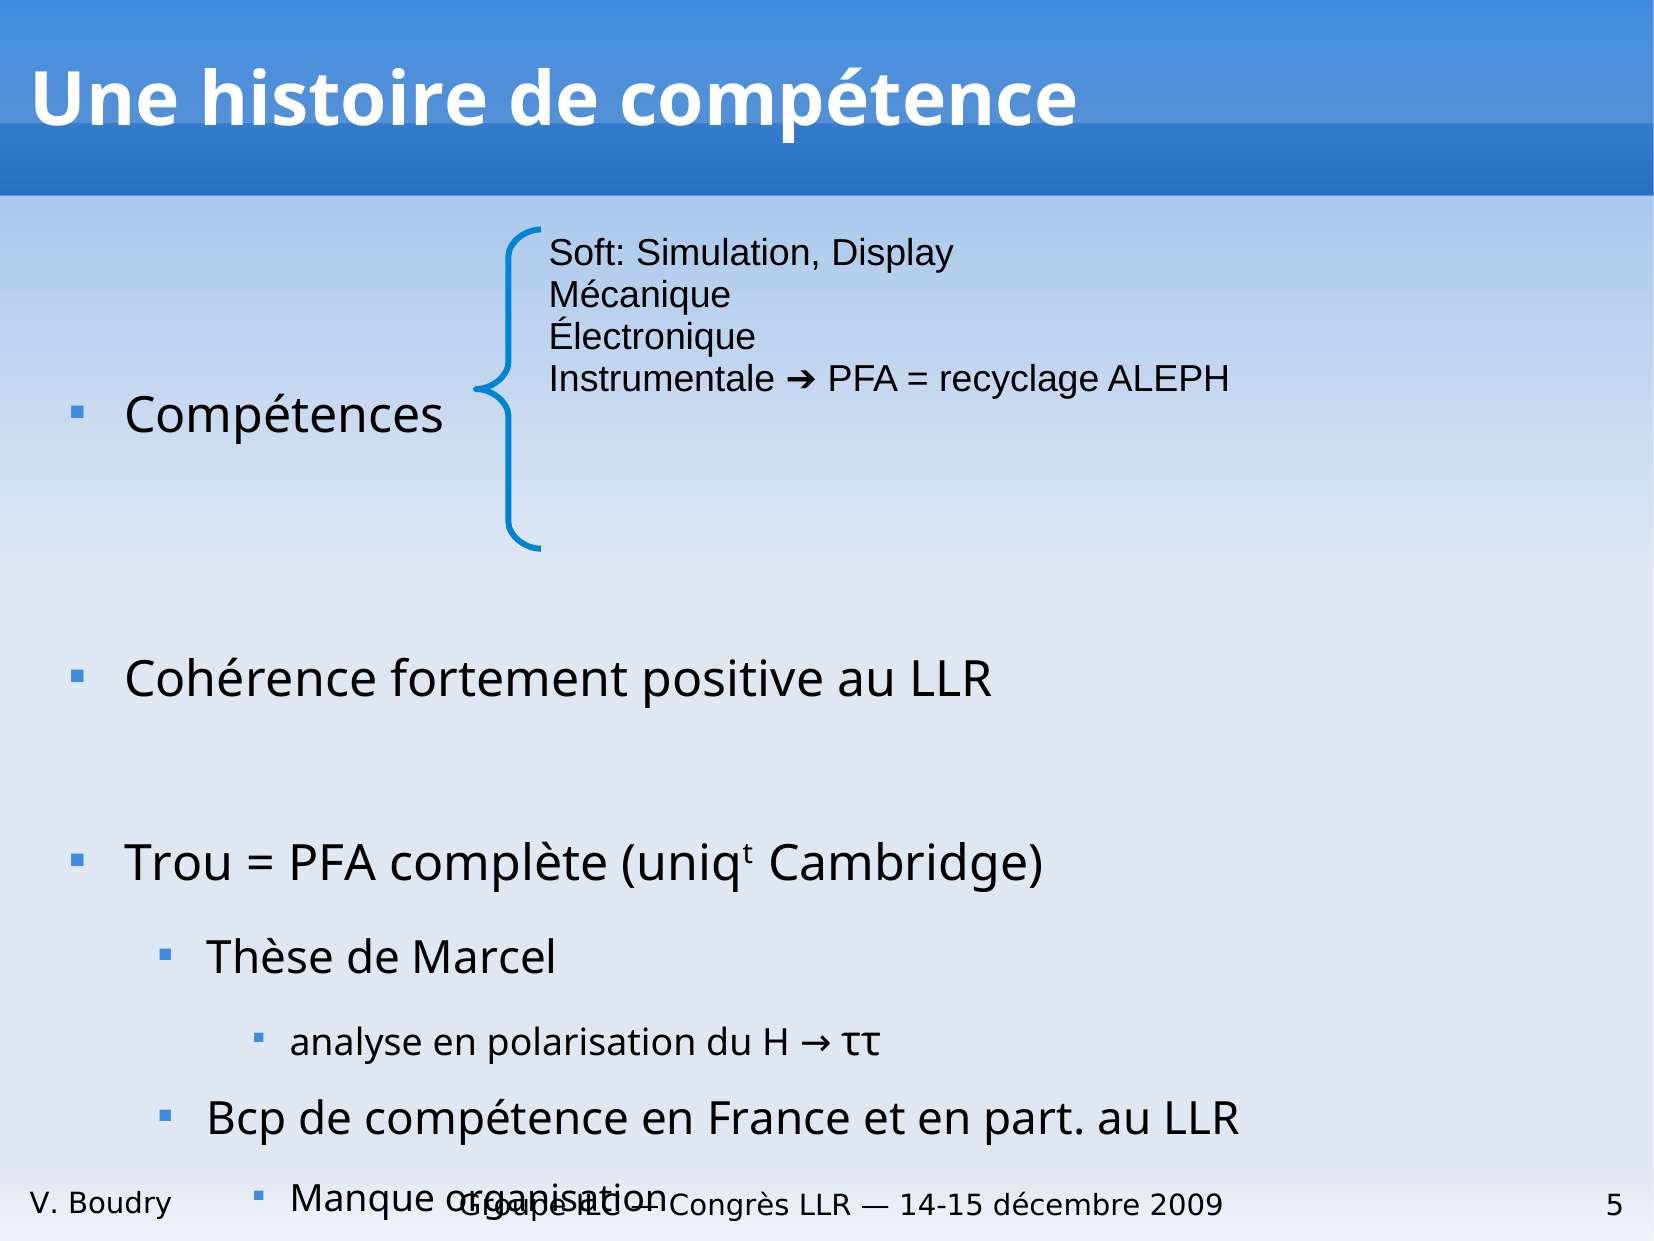

# Une histoire de compétence
Compétences
Cohérence fortement positive au LLR
Trou = PFA complète (uniqt Cambridge)
Thèse de Marcel
analyse en polarisation du H → ττ
Bcp de compétence en France et en part. au LLR
Manque organisation
Complémentarité CMS...
Soft: Simulation, Display
Mécanique
Électronique
Instrumentale ➔ PFA = recyclage ALEPH
Groupe ILC — Congrès LLR — 14-15 décembre 2009
5